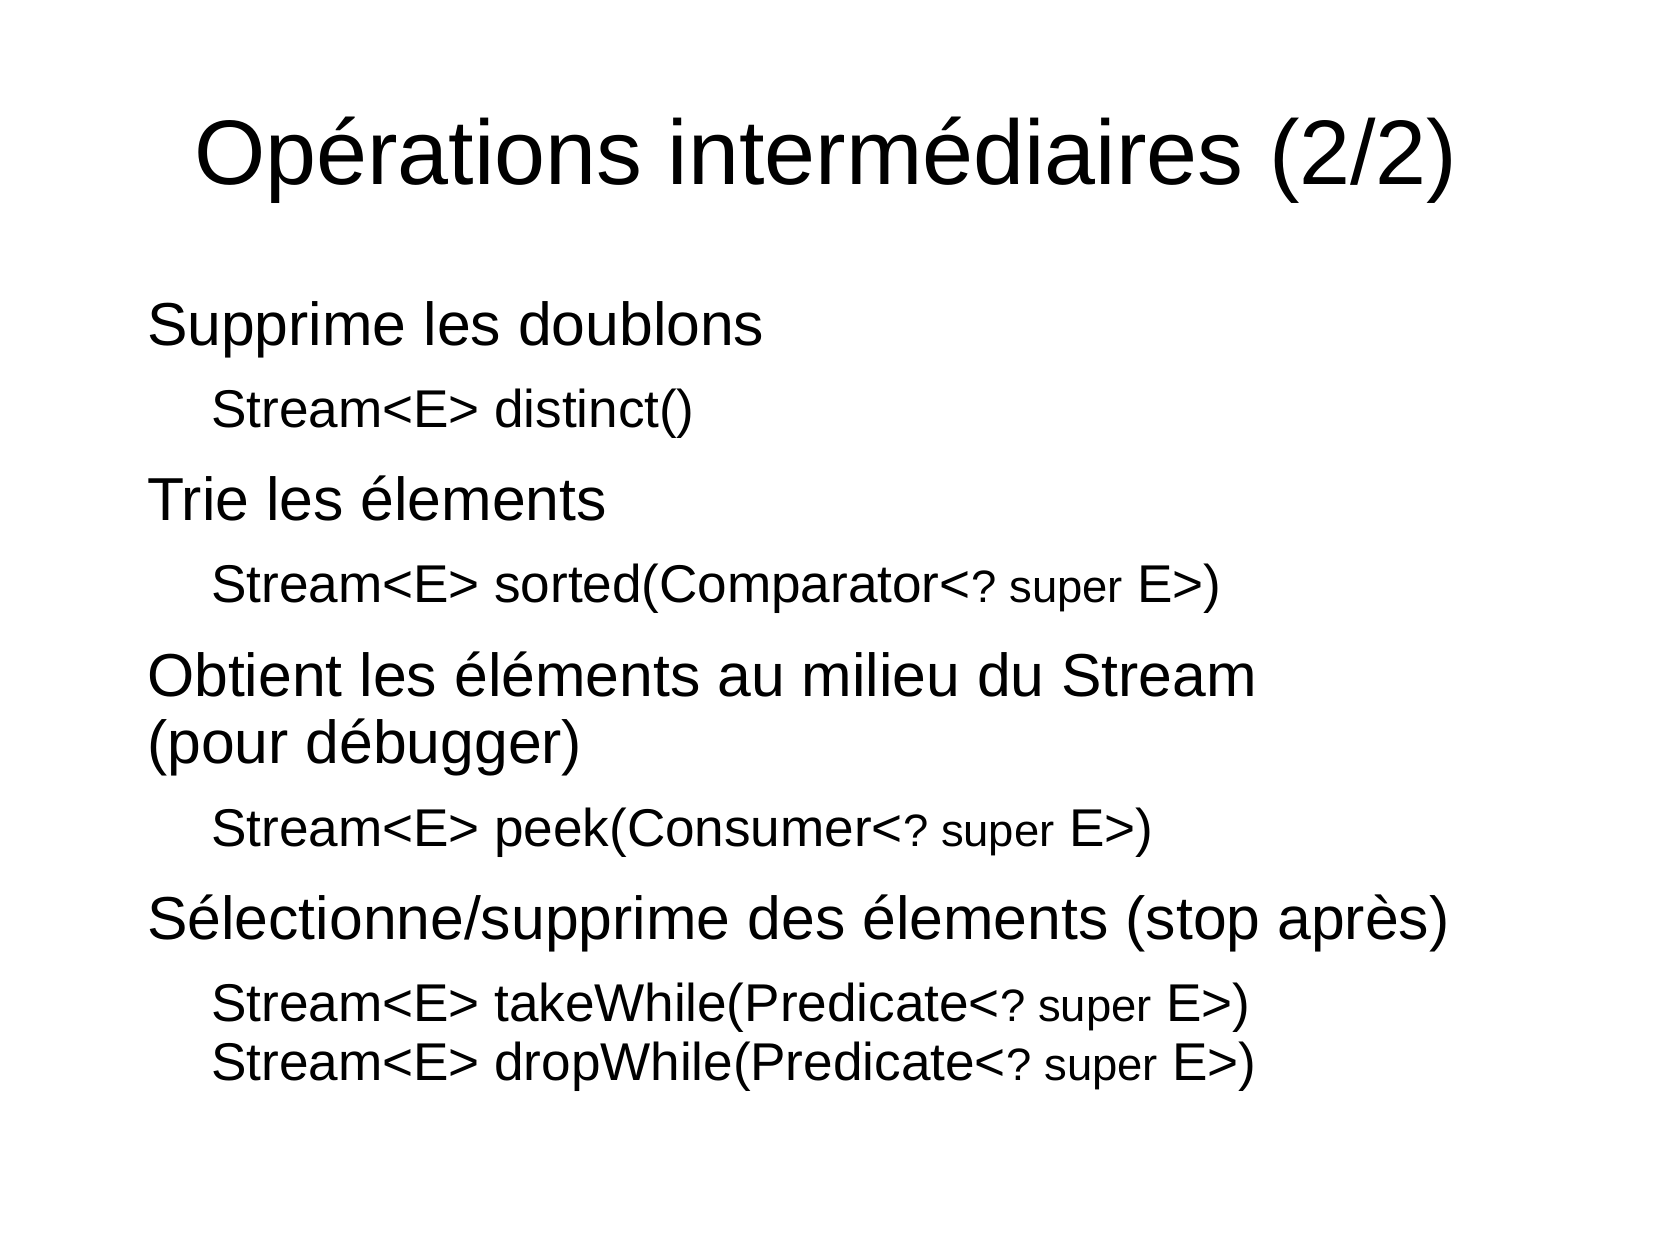

# Opérations intermédiaires (2/2)
Supprime les doublons
Stream<E> distinct()
Trie les élements
Stream<E> sorted(Comparator<? super E>)
Obtient les éléments au milieu du Stream
(pour débugger)
Stream<E> peek(Consumer<? super E>)
Sélectionne/supprime des élements (stop après)
Stream<E> takeWhile(Predicate<? super E>)
Stream<E> dropWhile(Predicate<? super E>)